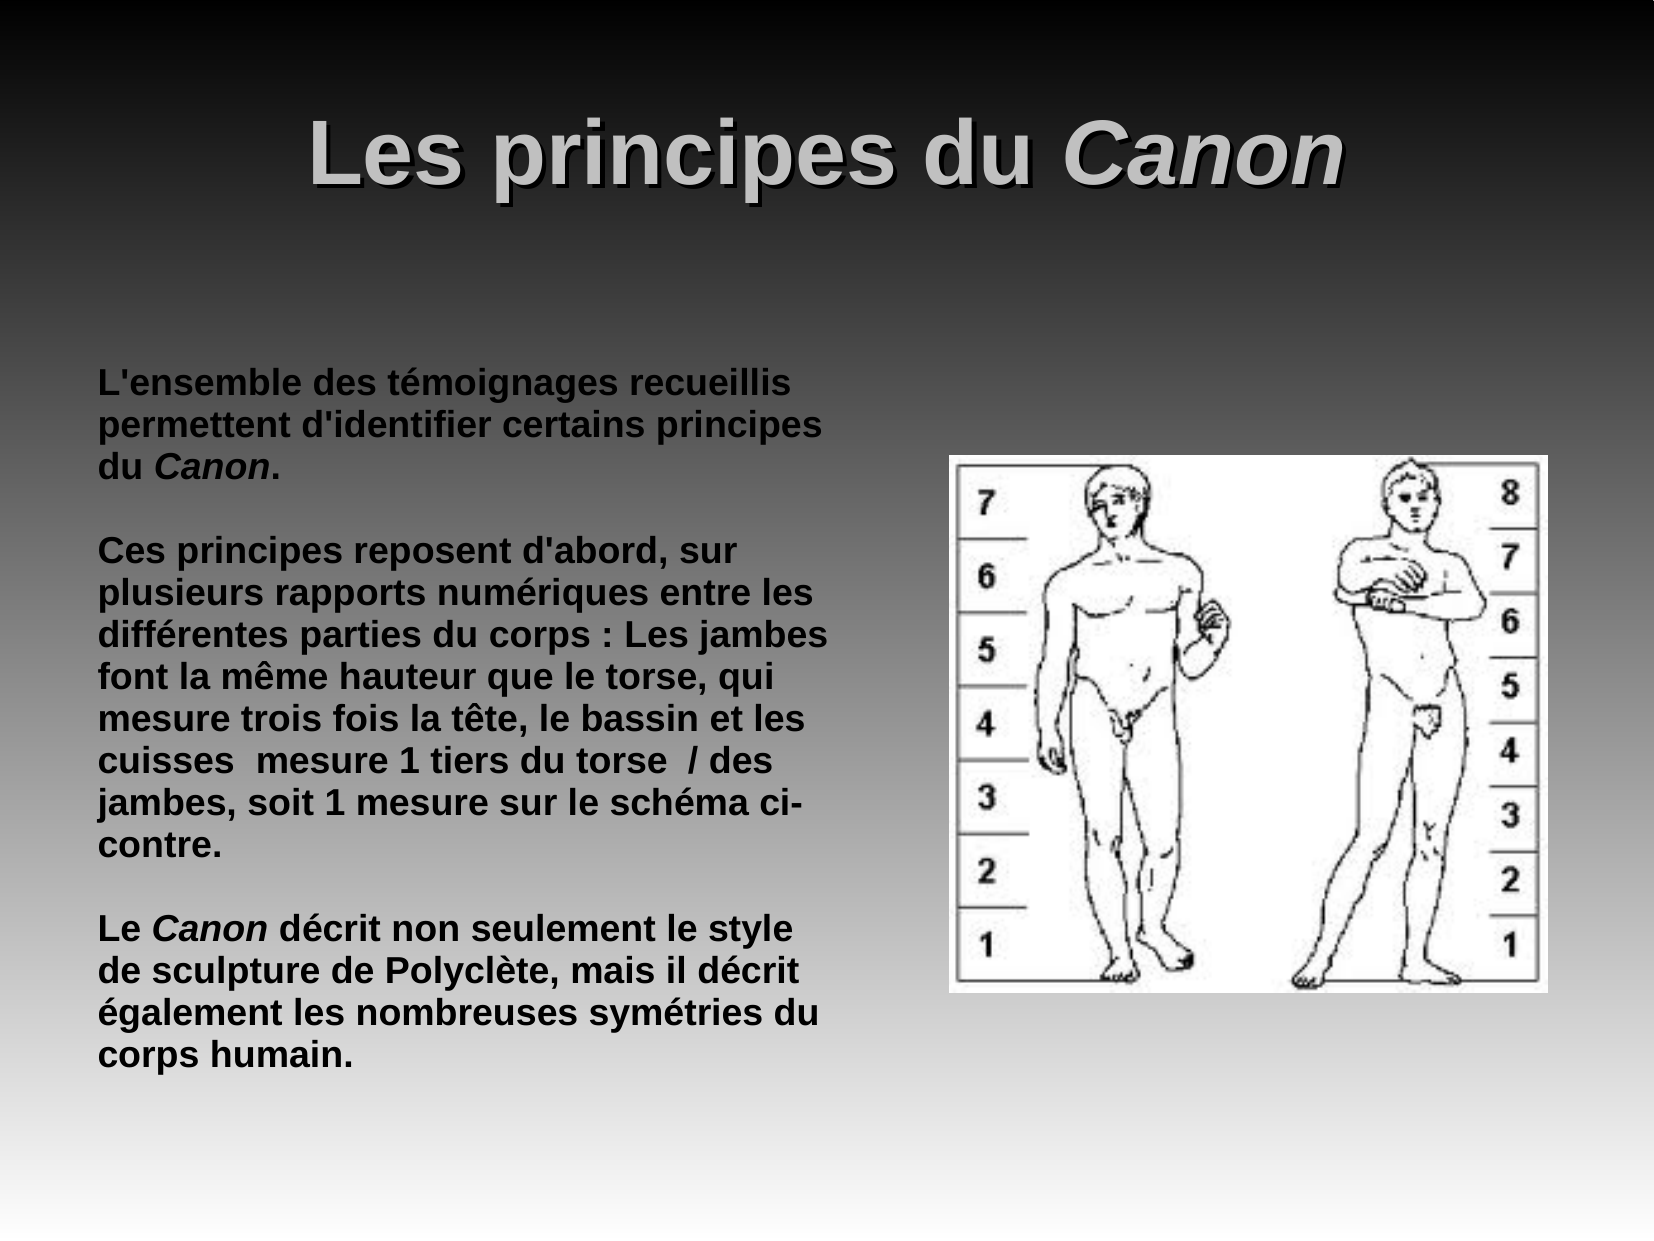

# Les principes du Canon
L'ensemble des témoignages recueillis permettent d'identifier certains principes du Canon.
Ces principes reposent d'abord, sur plusieurs rapports numériques entre les différentes parties du corps : Les jambes font la même hauteur que le torse, qui mesure trois fois la tête, le bassin et les cuisses mesure 1 tiers du torse	/ des jambes, soit 1 mesure sur le schéma ci-contre.
Le Canon décrit non seulement le style de sculpture de Polyclète, mais il décrit également les nombreuses symétries du corps humain.